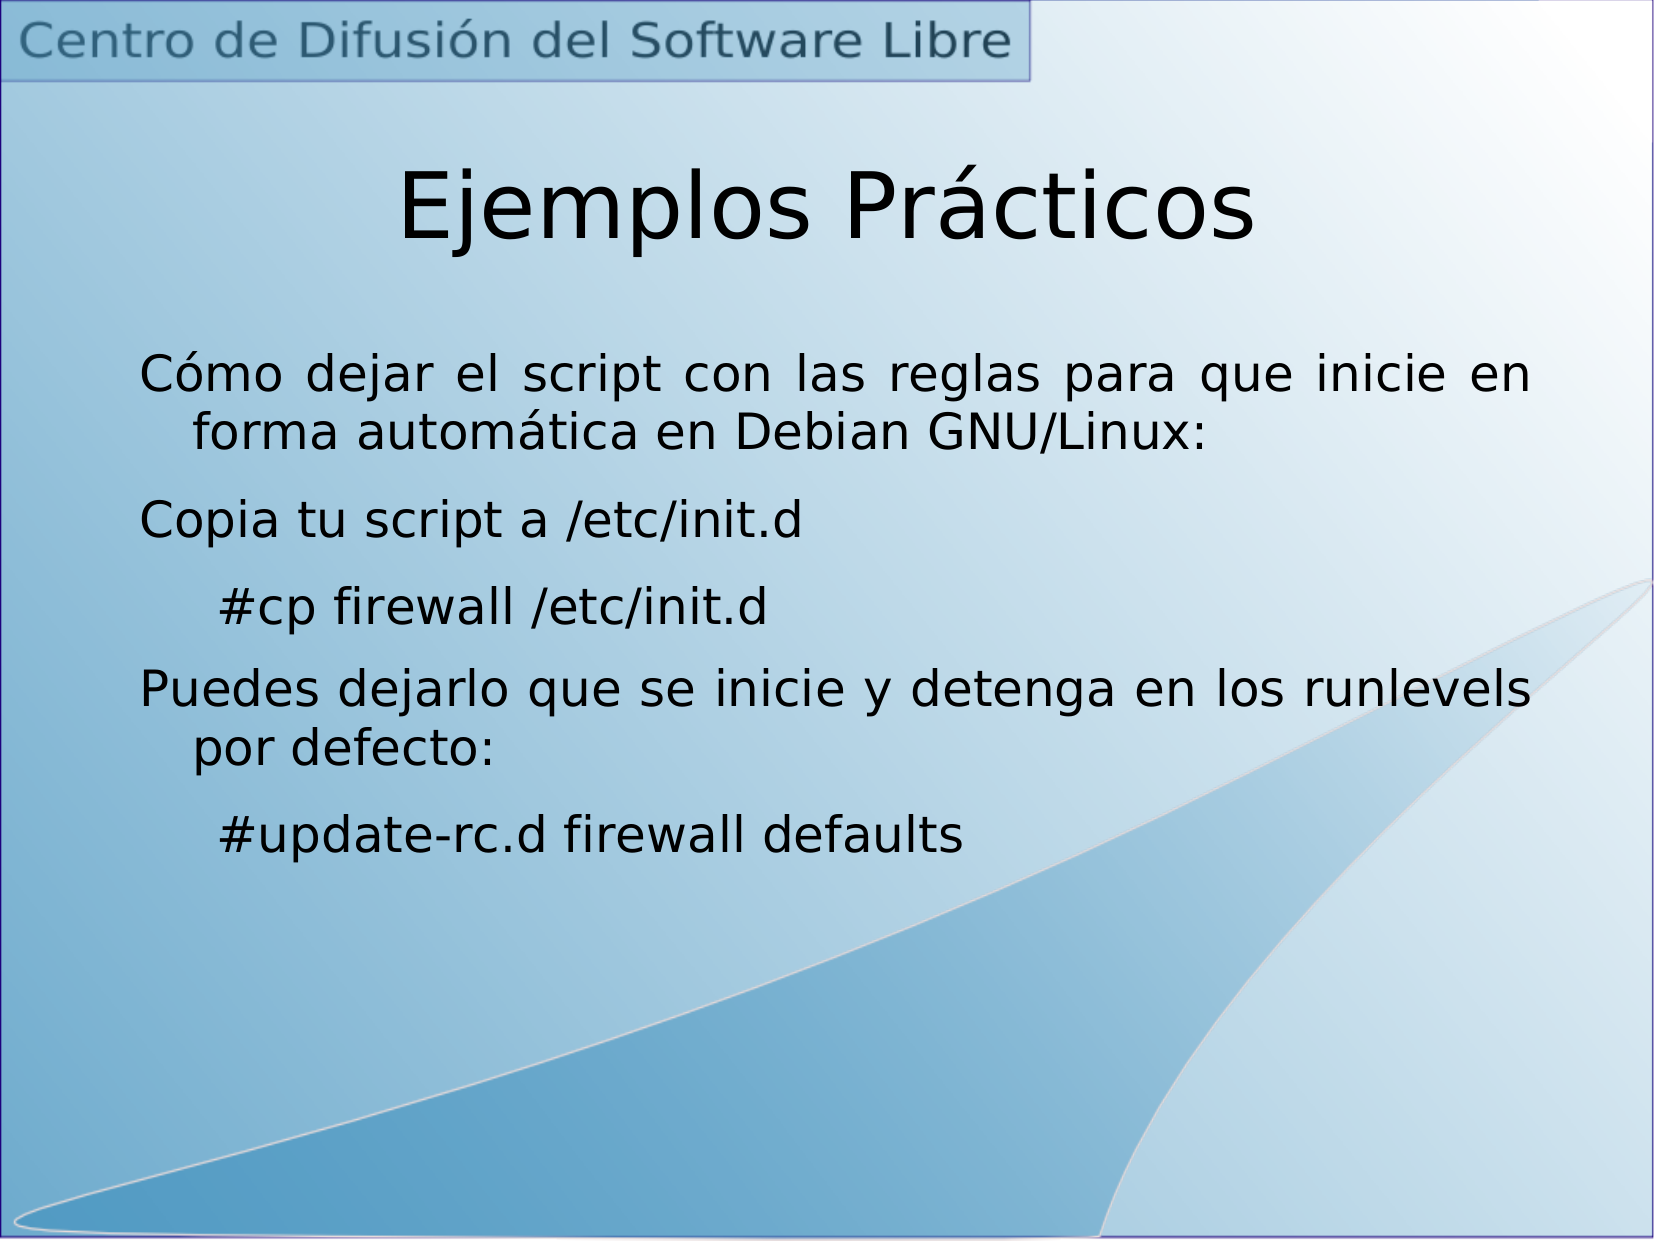

# Ejemplos Prácticos
Cómo dejar el script con las reglas para que inicie en forma automática en Debian GNU/Linux:
Copia tu script a /etc/init.d
#cp firewall /etc/init.d
Puedes dejarlo que se inicie y detenga en los runlevels por defecto:
#update-rc.d firewall defaults